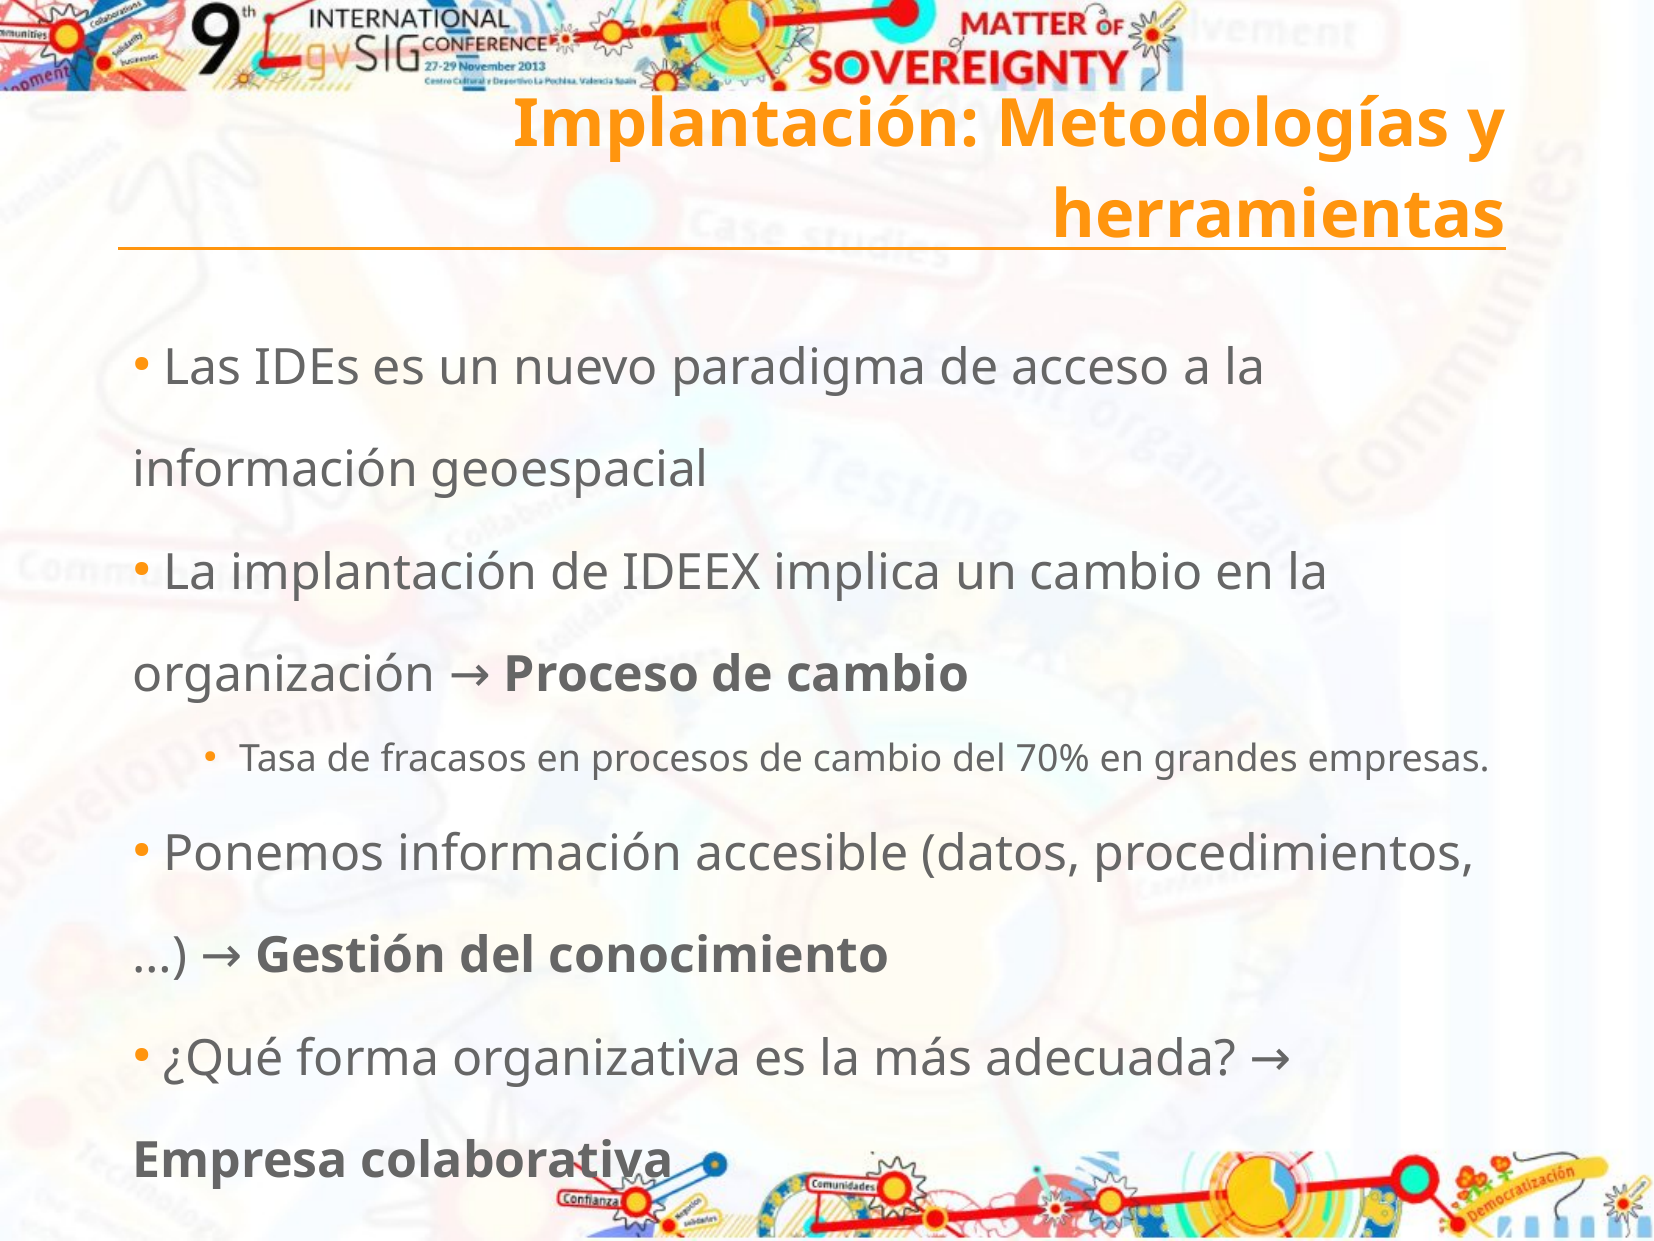

# Implantación: Metodologías y herramientas
 Las IDEs es un nuevo paradigma de acceso a la información geoespacial
 La implantación de IDEEX implica un cambio en la organización → Proceso de cambio
Tasa de fracasos en procesos de cambio del 70% en grandes empresas.
 Ponemos información accesible (datos, procedimientos, …) → Gestión del conocimiento
 ¿Qué forma organizativa es la más adecuada? → Empresa colaborativa